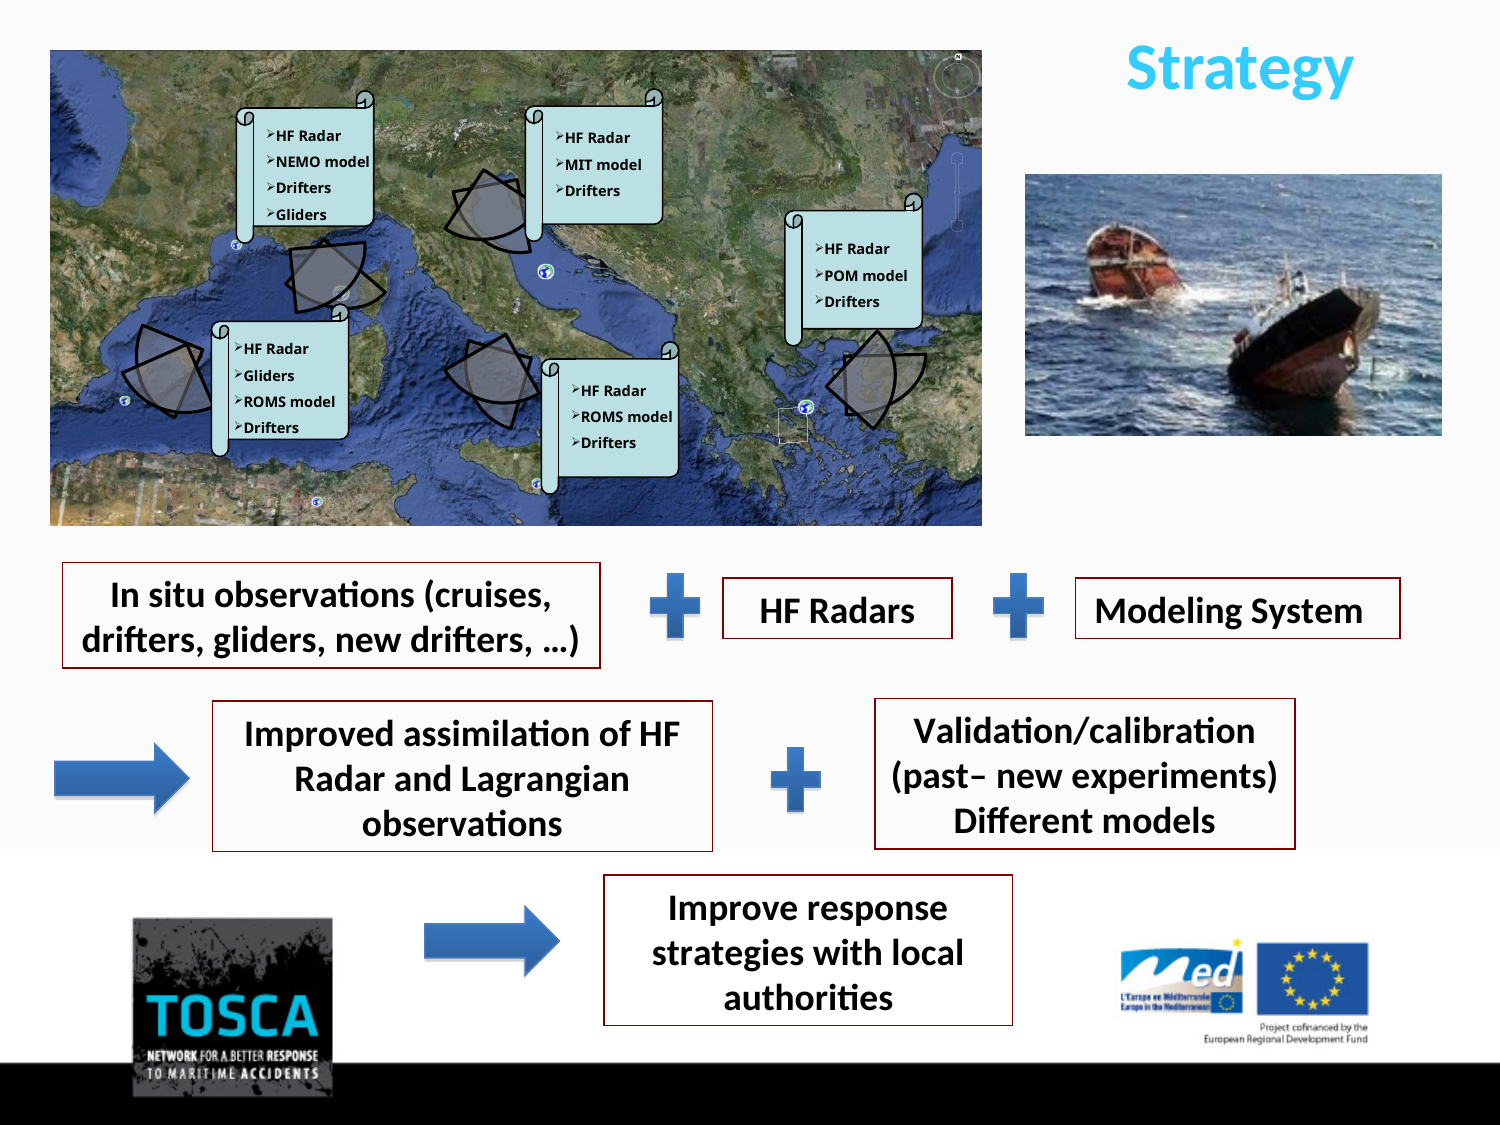

# Strategy
HF Radar
MIT model
Drifters
HF Radar
NEMO model
Drifters
Gliders
HF Radar
POM model
Drifters
HF Radar
Gliders
ROMS model
Drifters
HF Radar
ROMS model
Drifters
In situ observations (cruises, drifters, gliders, new drifters, …)
HF Radars
Modeling System
Validation/calibration (past– new experiments)
Different models
Improved assimilation of HF Radar and Lagrangian observations
Improve response strategies with local authorities